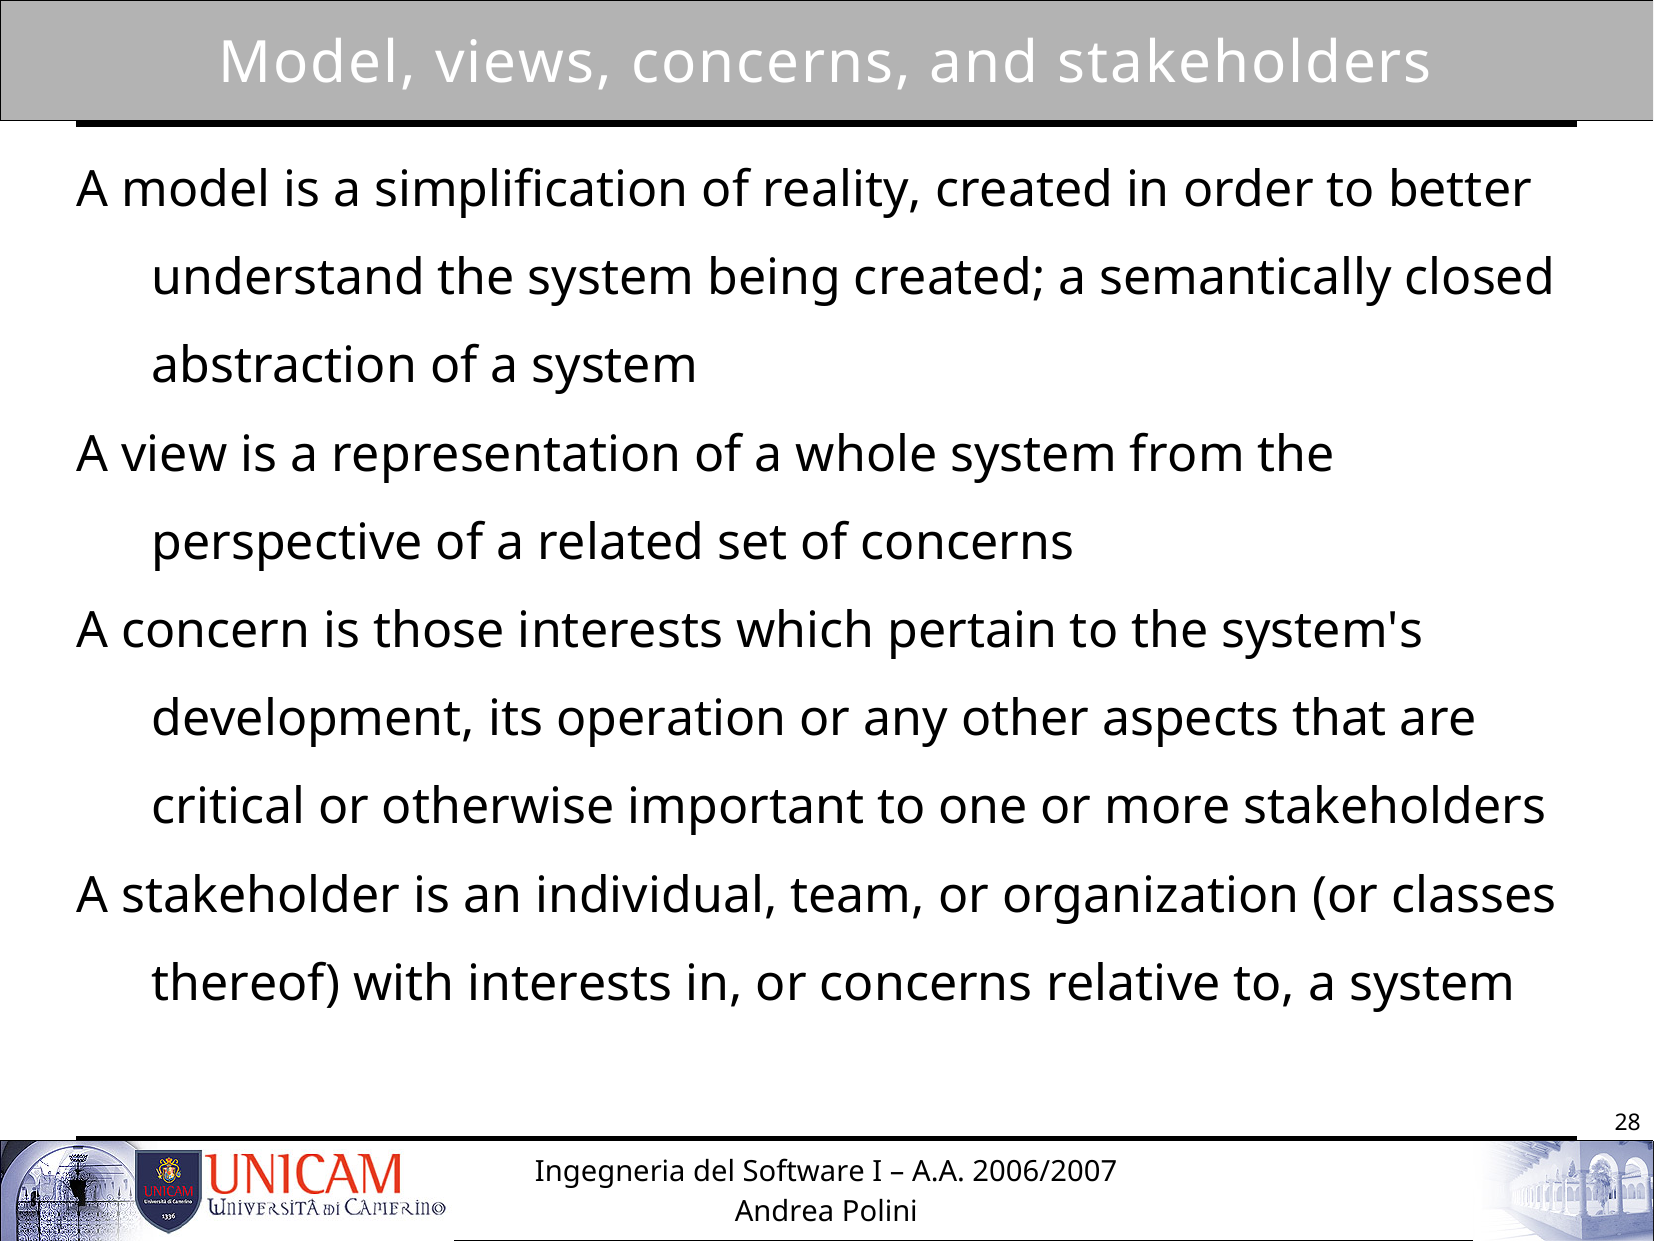

# Model, views, concerns, and stakeholders
A model is a simplification of reality, created in order to better understand the system being created; a semantically closed abstraction of a system
A view is a representation of a whole system from the perspective of a related set of concerns
A concern is those interests which pertain to the system's development, its operation or any other aspects that are critical or otherwise important to one or more stakeholders
A stakeholder is an individual, team, or organization (or classes thereof) with interests in, or concerns relative to, a system
28